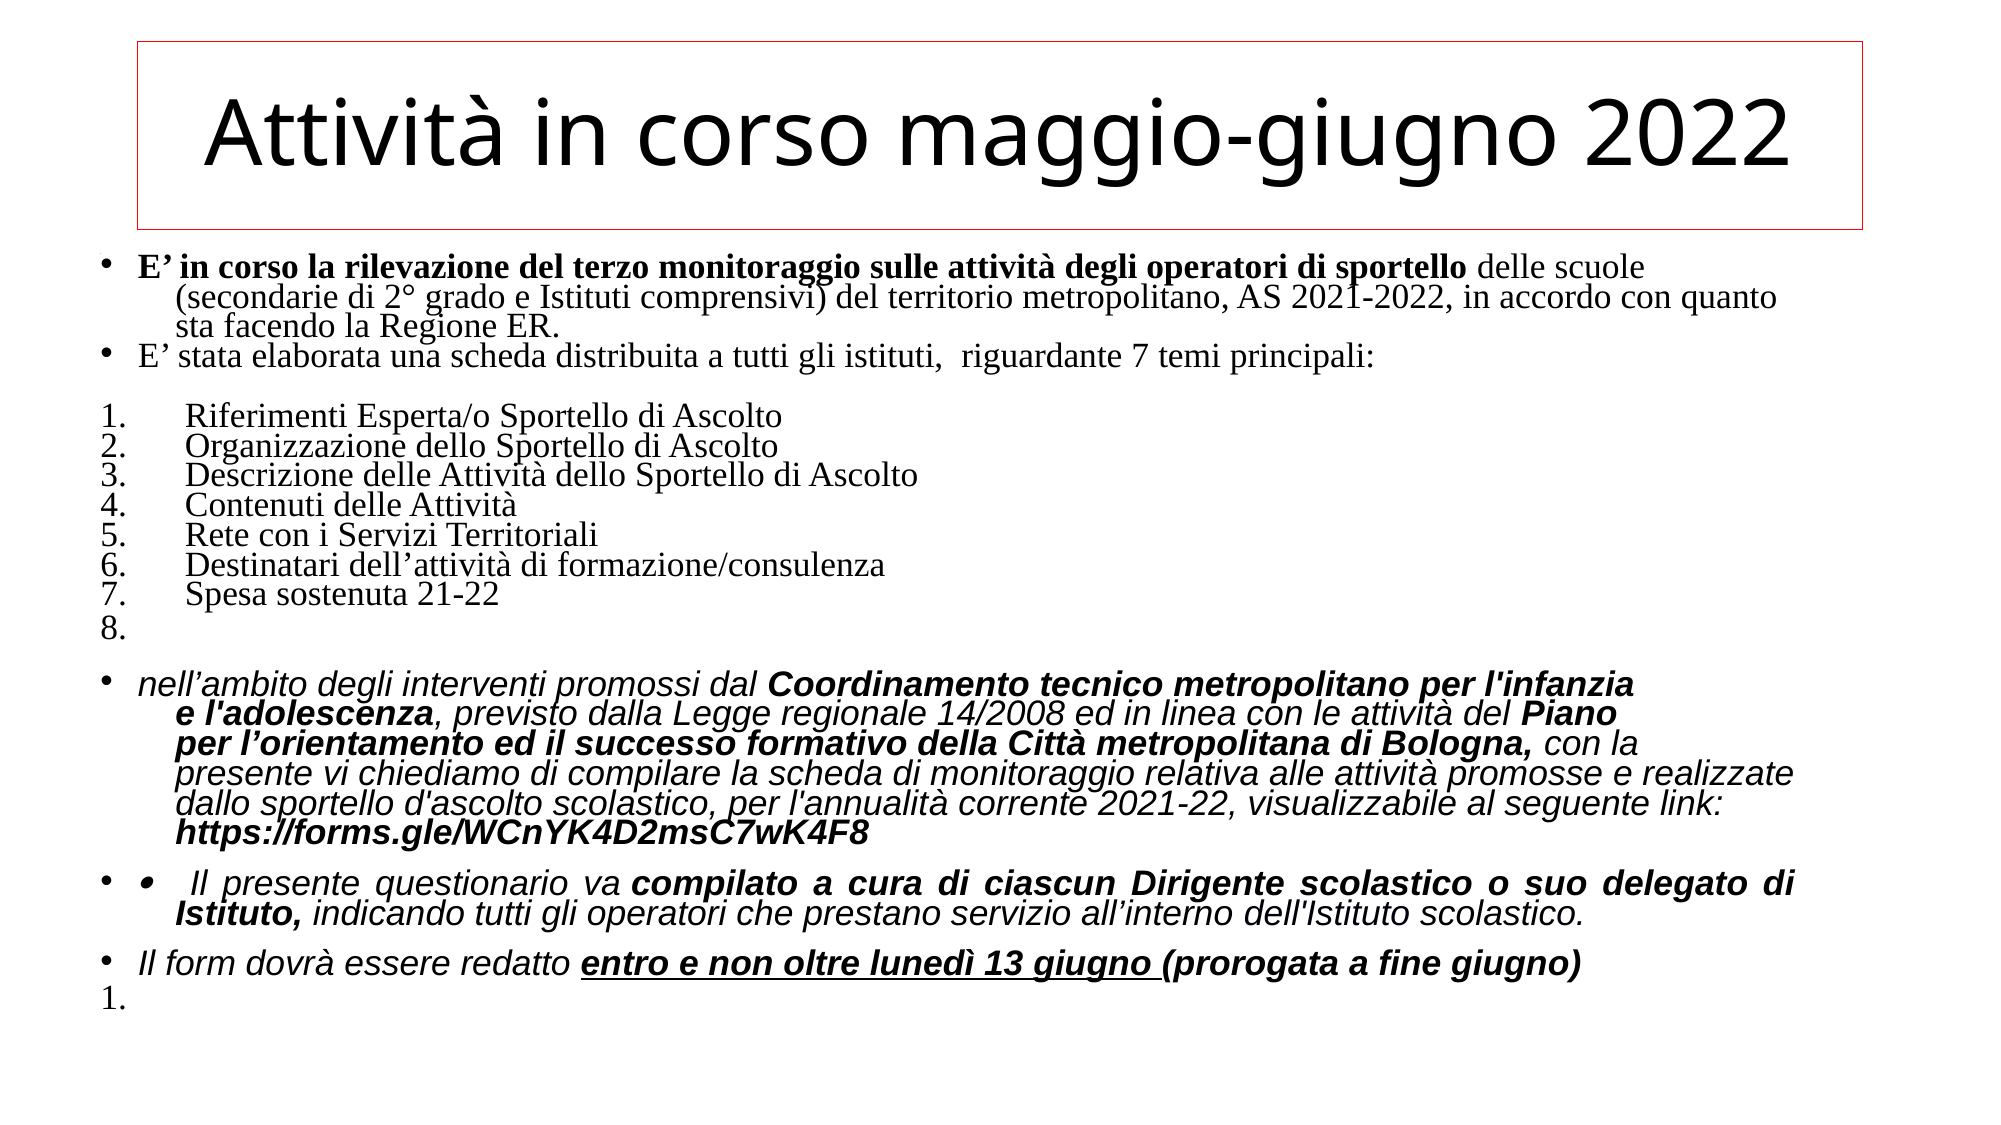

# Attività in corso maggio-giugno 2022
E’ in corso la rilevazione del terzo monitoraggio sulle attività degli operatori di sportello delle scuole (secondarie di 2° grado e Istituti comprensivi) del territorio metropolitano, AS 2021-2022, in accordo con quanto sta facendo la Regione ER.
E’ stata elaborata una scheda distribuita a tutti gli istituti, riguardante 7 temi principali:
Riferimenti Esperta/o Sportello di Ascolto
Organizzazione dello Sportello di Ascolto
Descrizione delle Attività dello Sportello di Ascolto
Contenuti delle Attività
Rete con i Servizi Territoriali
Destinatari dell’attività di formazione/consulenza
Spesa sostenuta 21-22
nell’ambito degli interventi promossi dal Coordinamento tecnico metropolitano per l'infanzia e l'adolescenza, previsto dalla Legge regionale 14/2008 ed in linea con le attività del Piano per l’orientamento ed il successo formativo della Città metropolitana di Bologna, con la presente vi chiediamo di compilare la scheda di monitoraggio relativa alle attività promosse e realizzate dallo sportello d'ascolto scolastico, per l'annualità corrente 2021-22, visualizzabile al seguente link: https://forms.gle/WCnYK4D2msC7wK4F8
·    Il presente questionario va compilato a cura di ciascun Dirigente scolastico o suo delegato di Istituto, indicando tutti gli operatori che prestano servizio all’interno dell'Istituto scolastico.
Il form dovrà essere redatto entro e non oltre lunedì 13 giugno (prorogata a fine giugno)